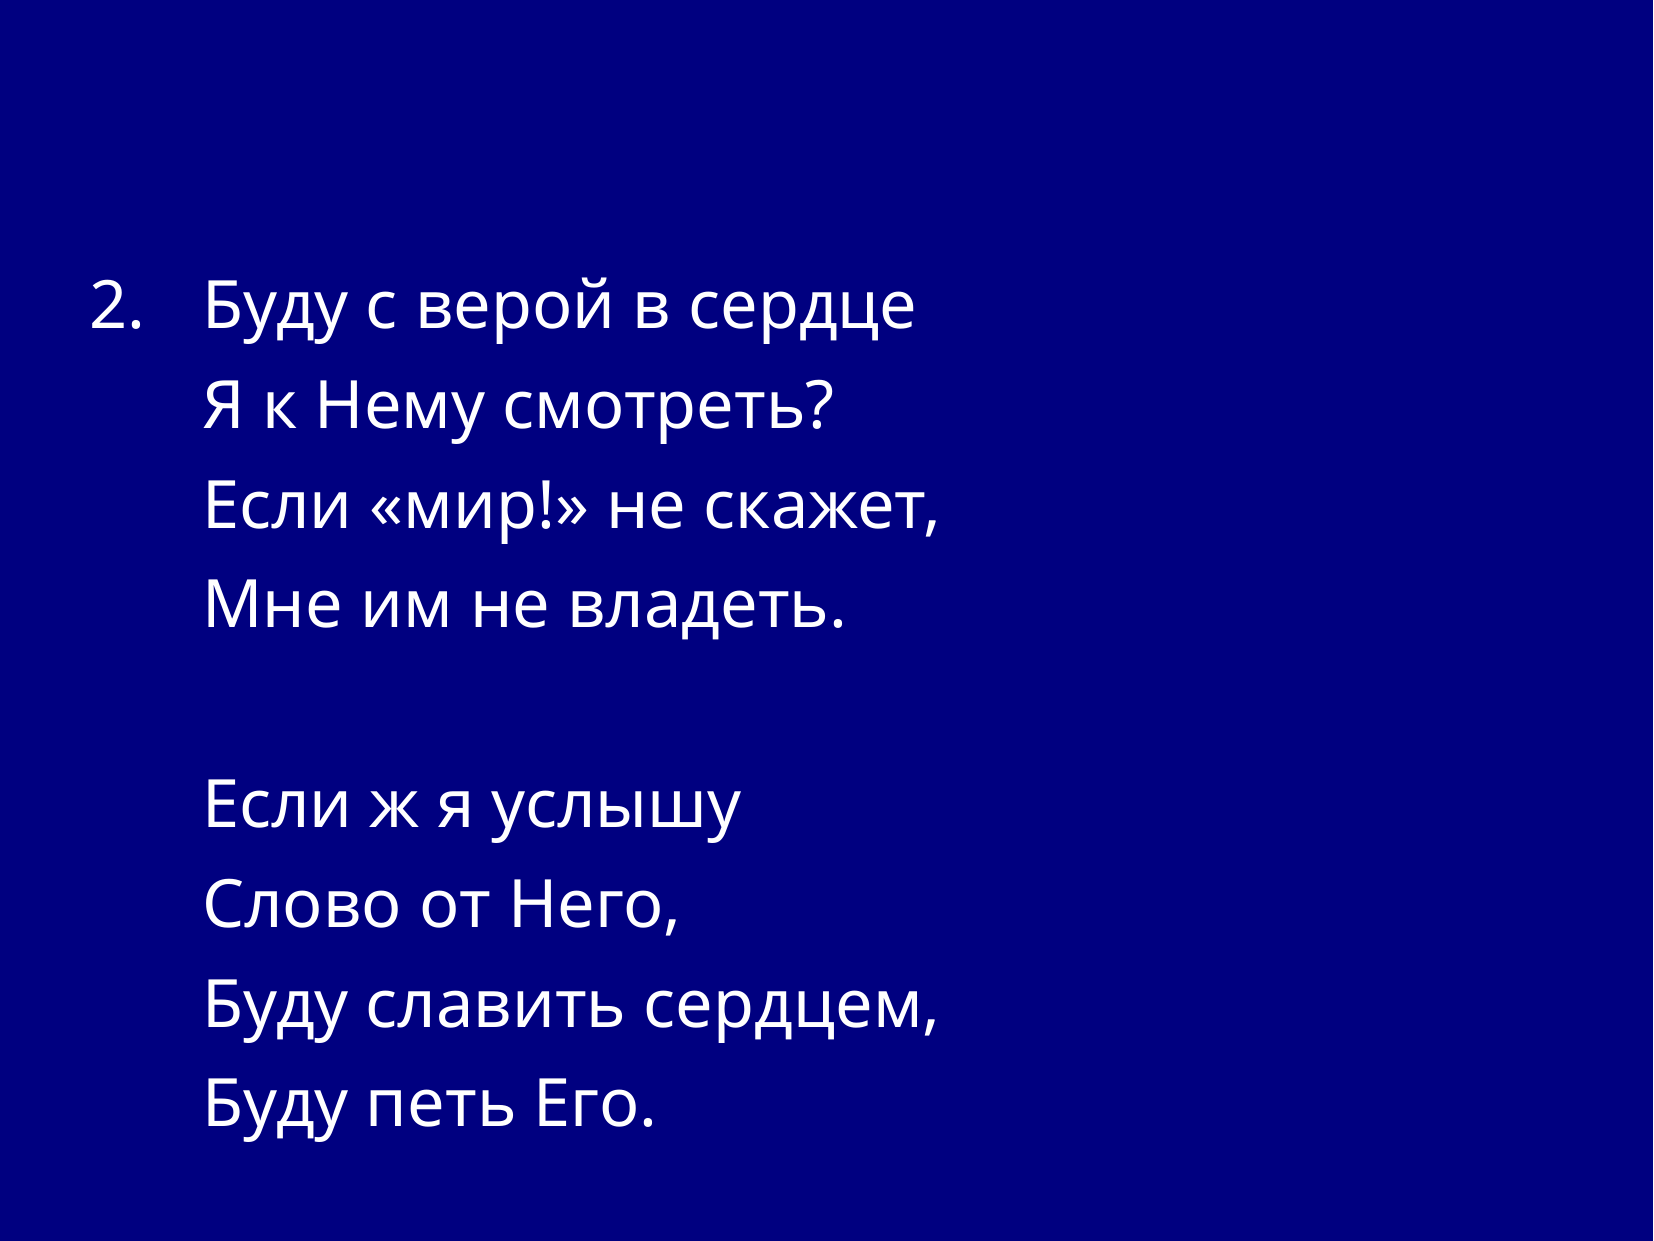

2.	Буду с верой в сердце
	Я к Нему смотреть?
	Если «мир!» не скажет,
	Мне им не владеть.
	Если ж я услышу
	Слово от Него,
	Буду славить сердцем,
	Буду петь Его.